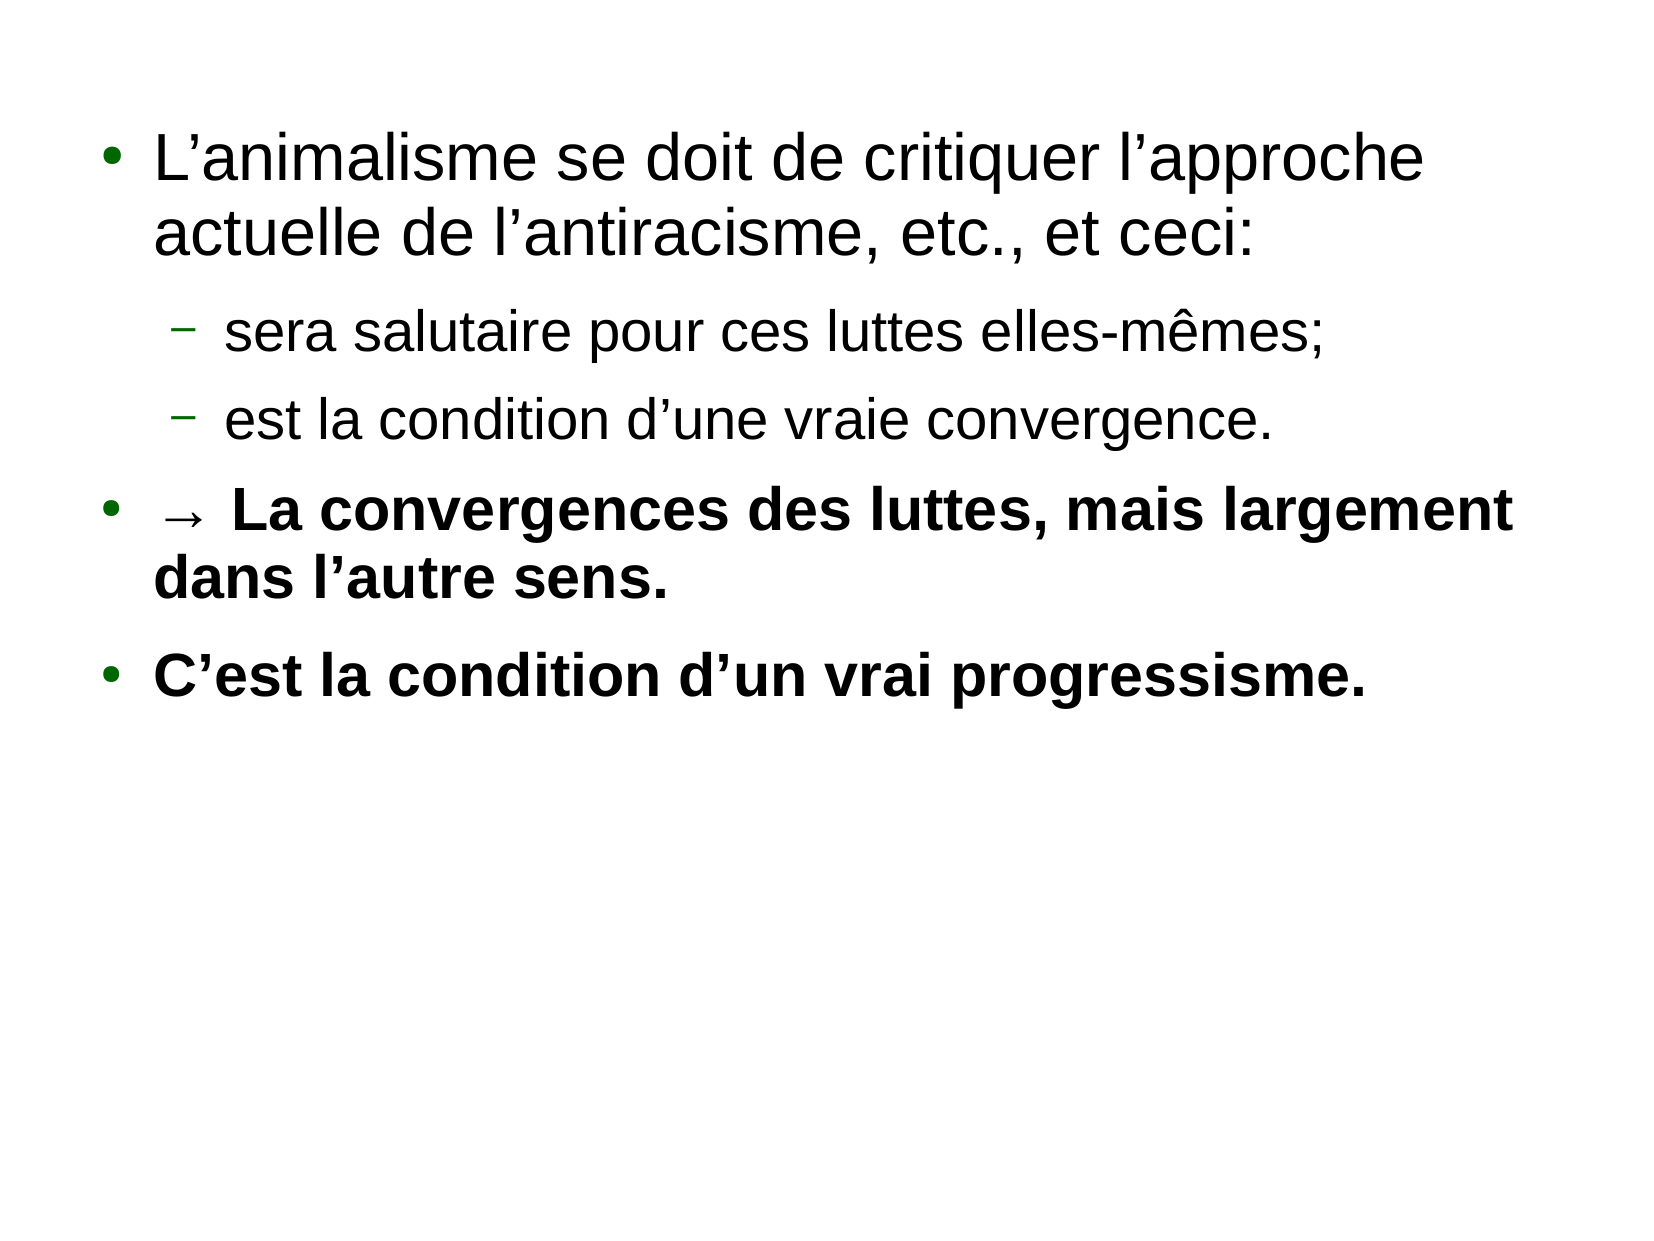

# L’animalisme se doit de critiquer l’approche actuelle de l’antiracisme, etc., et ceci:
sera salutaire pour ces luttes elles-mêmes;
est la condition d’une vraie convergence.
→ La convergences des luttes, mais largement dans l’autre sens.
C’est la condition d’un vrai progressisme.